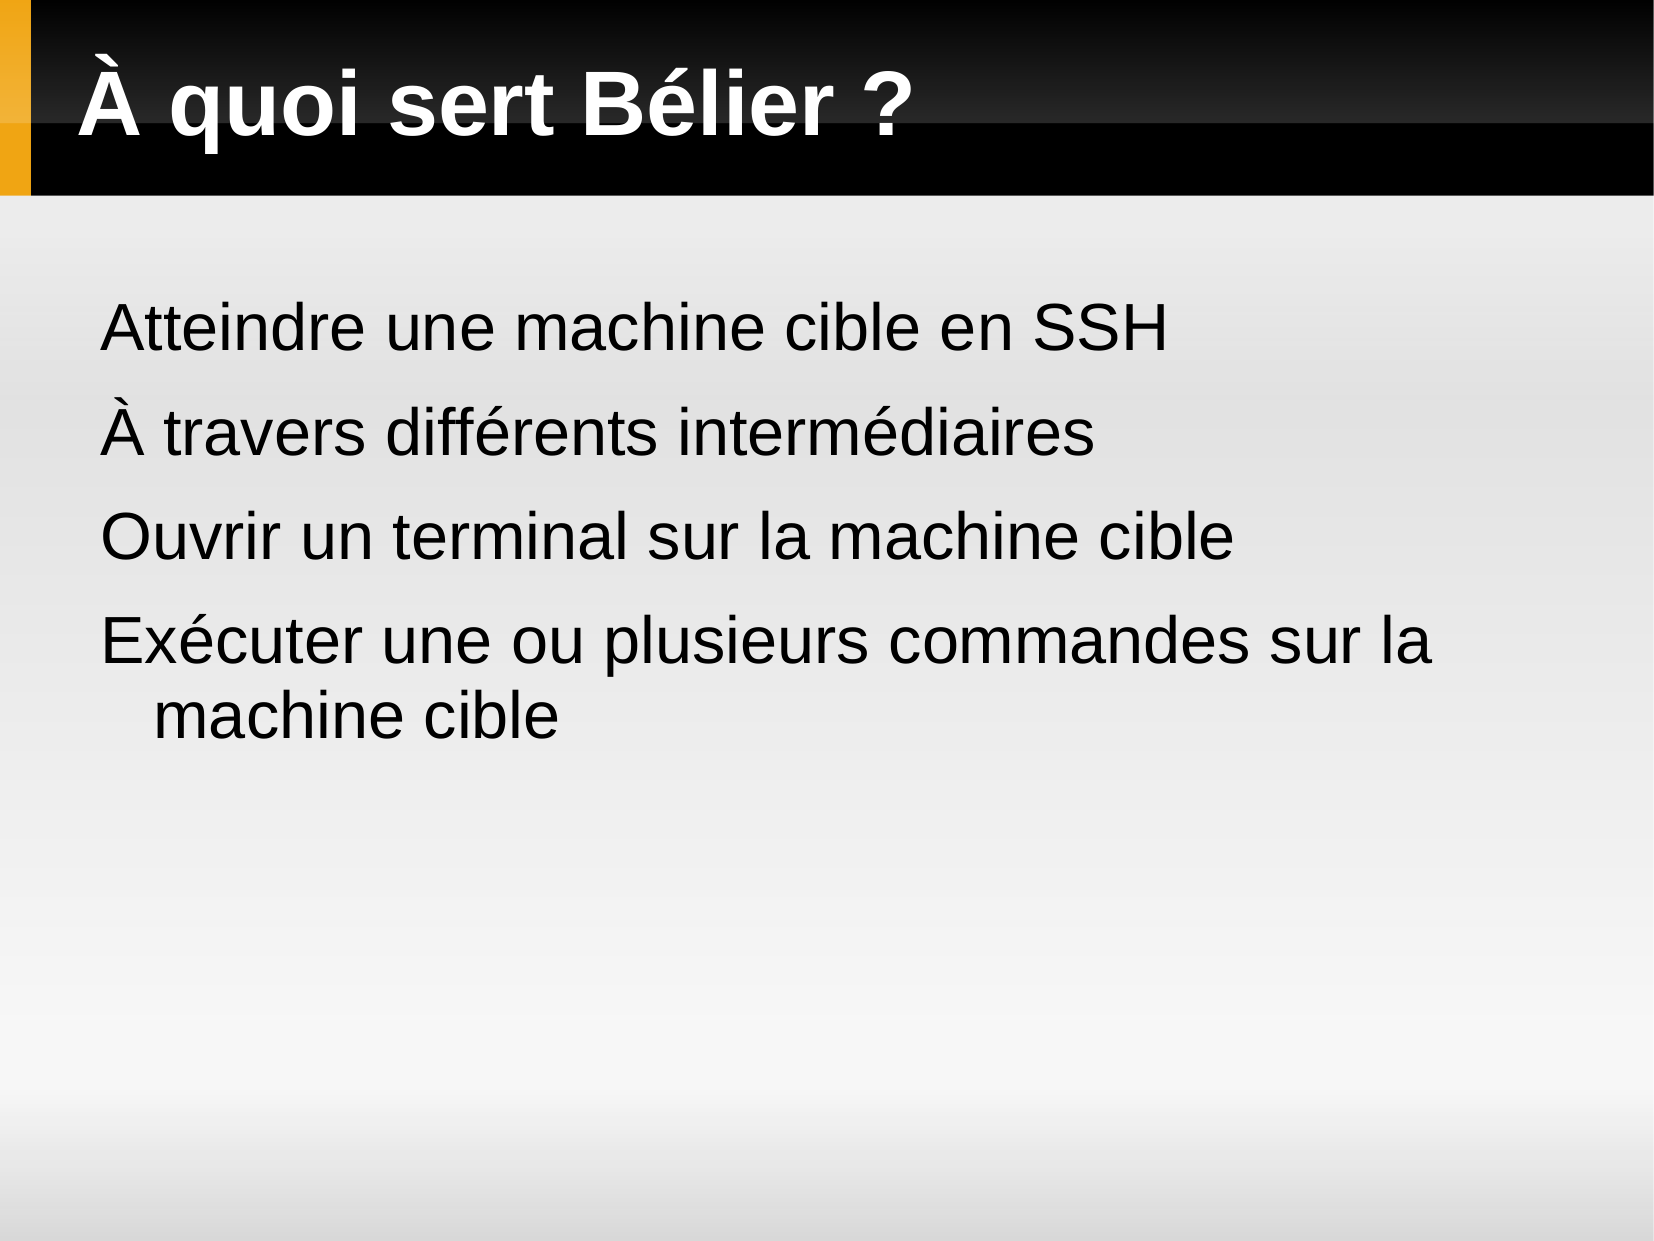

# À quoi sert Bélier ?
Atteindre une machine cible en SSH
À travers différents intermédiaires
Ouvrir un terminal sur la machine cible
Exécuter une ou plusieurs commandes sur la machine cible